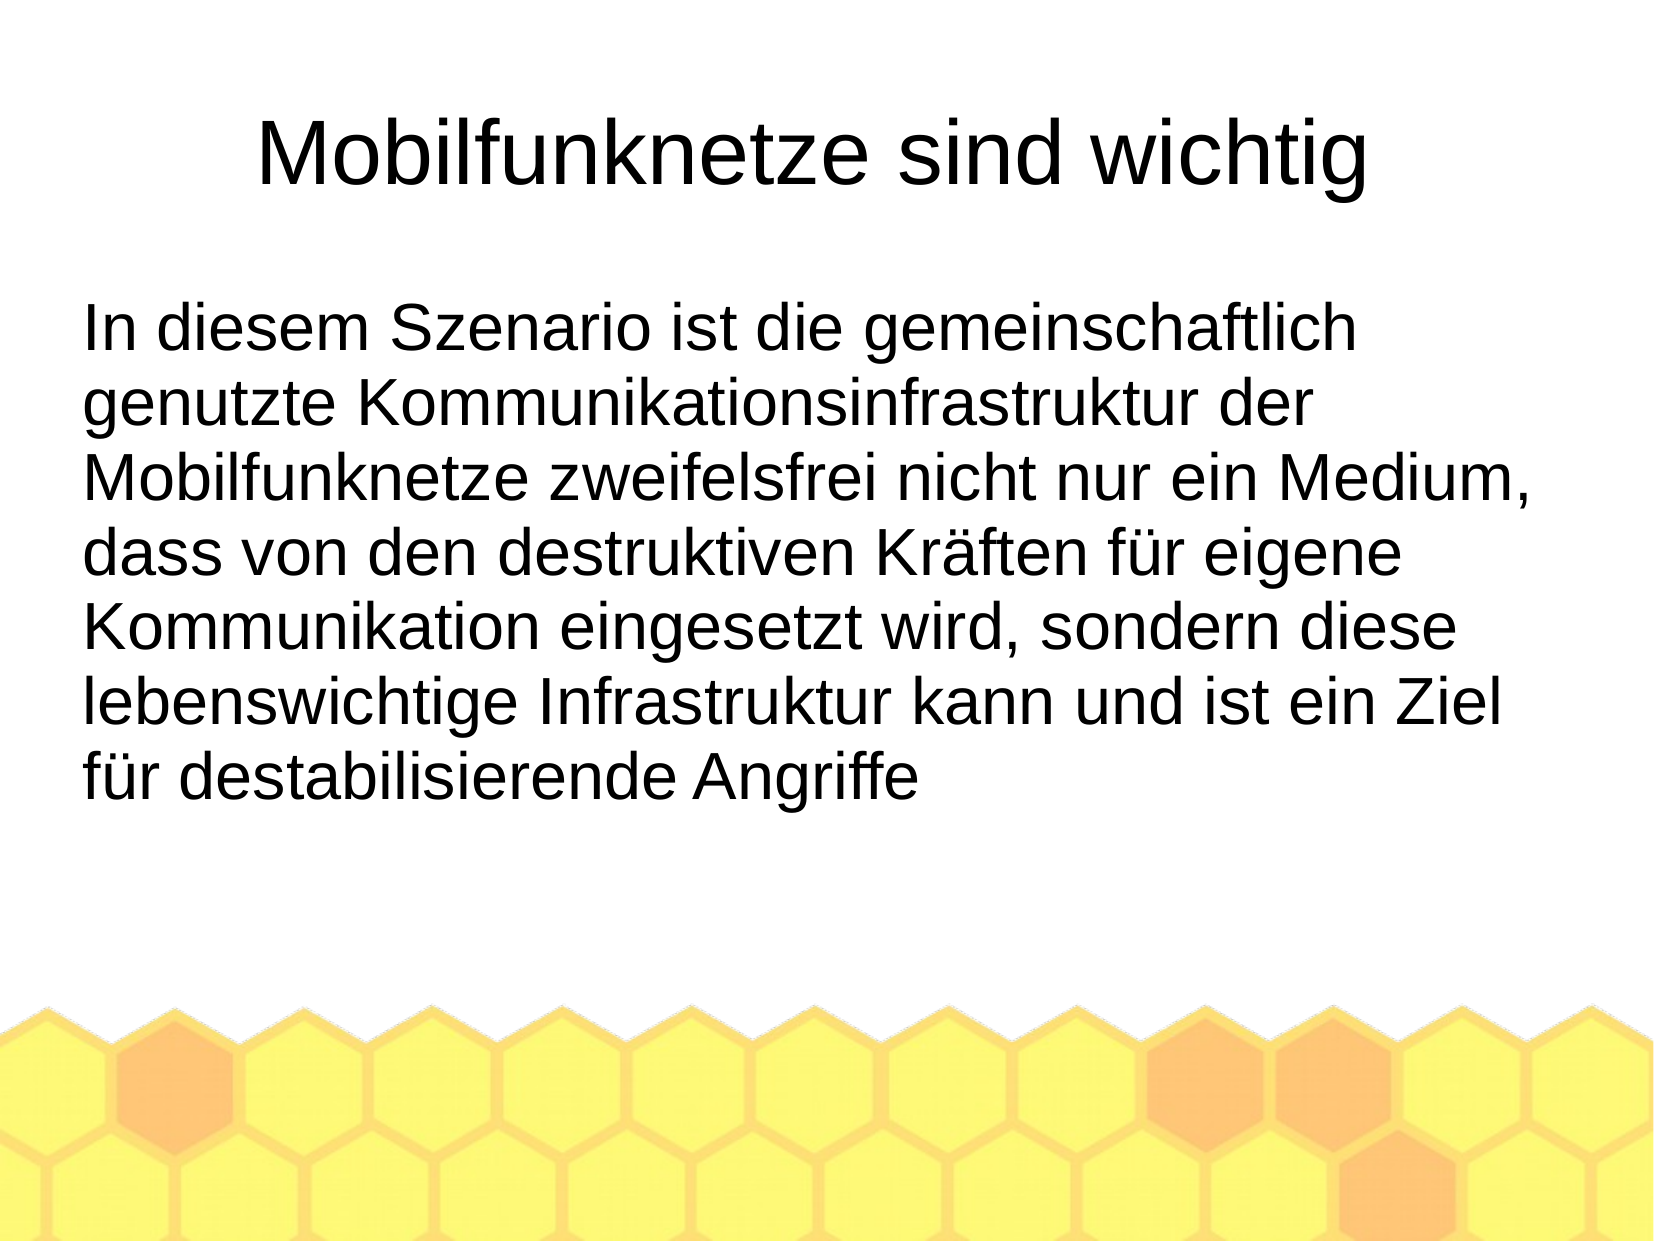

# Mobilfunknetze sind wichtig
In diesem Szenario ist die gemeinschaftlich genutzte Kommunikationsinfrastruktur der Mobilfunknetze zweifelsfrei nicht nur ein Medium, dass von den destruktiven Kräften für eigene Kommunikation eingesetzt wird, sondern diese lebenswichtige Infrastruktur kann und ist ein Ziel für destabilisierende Angriffe